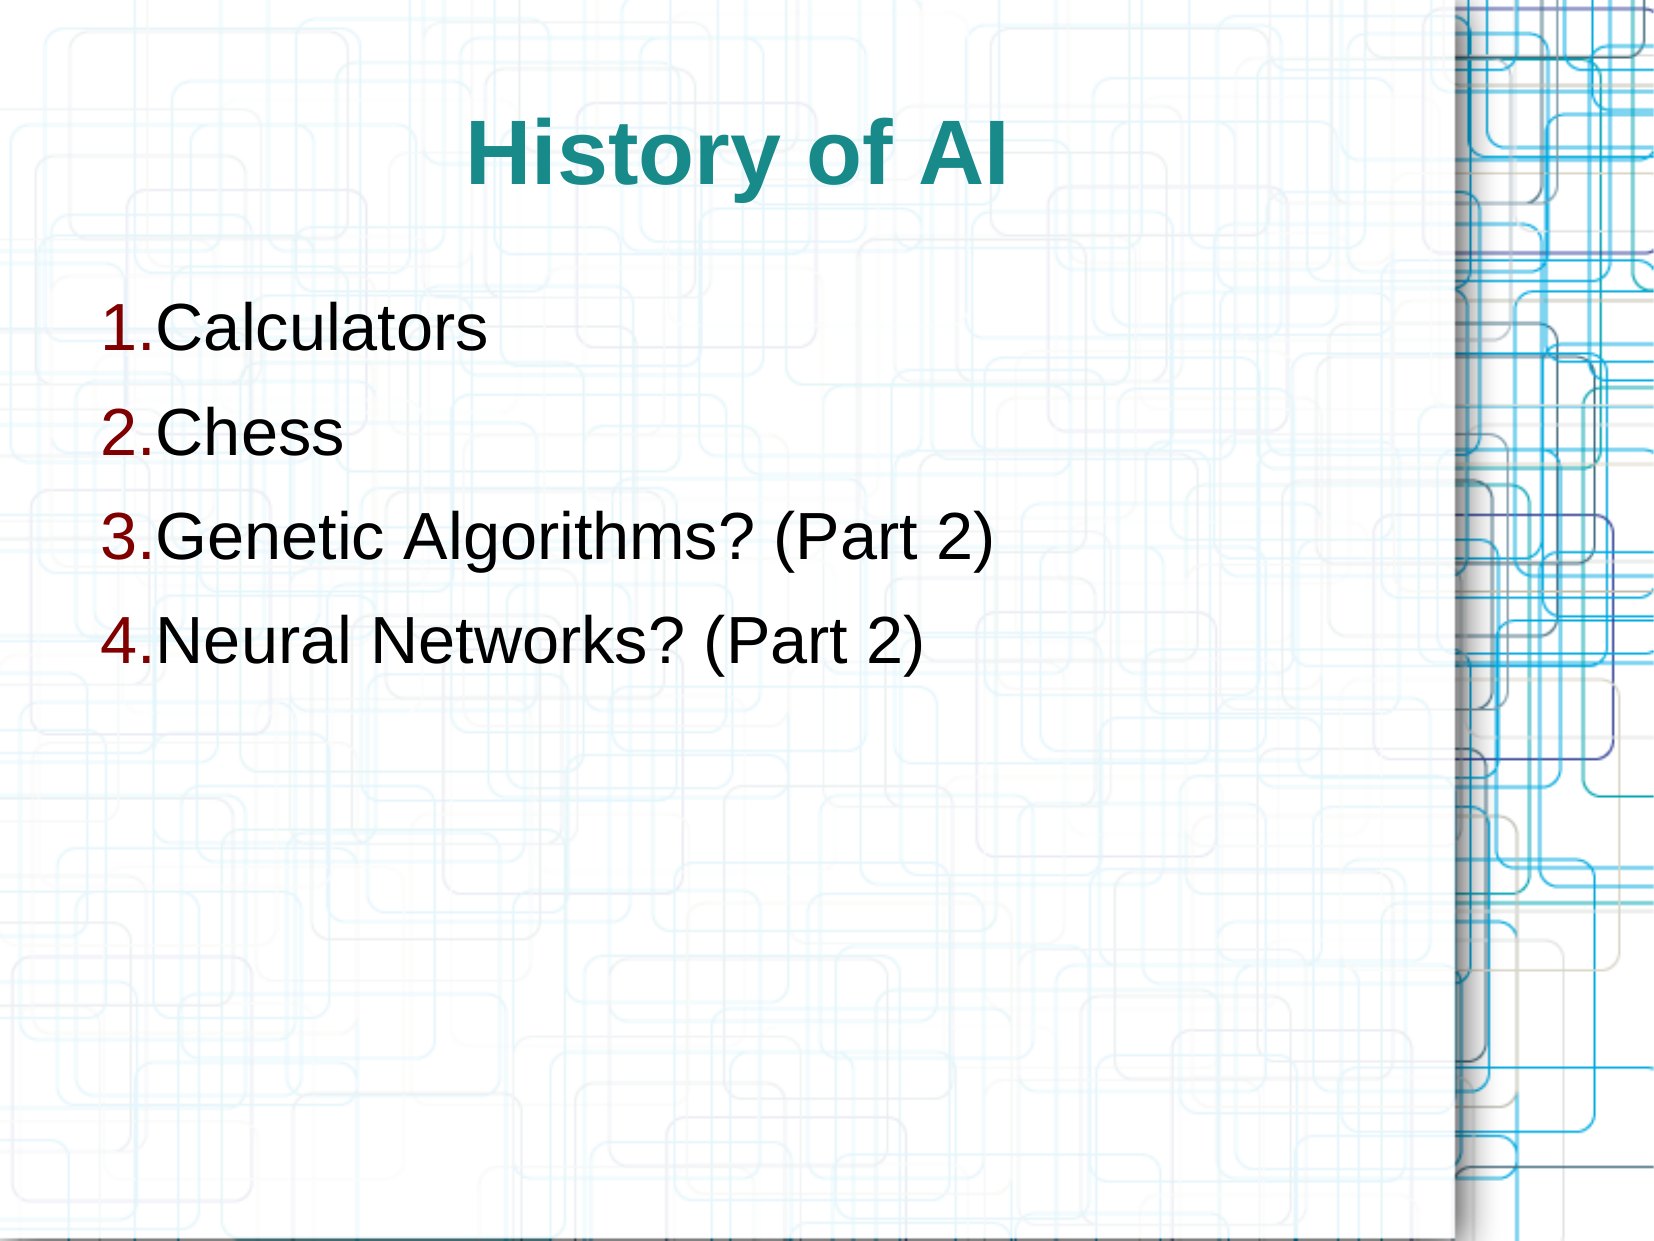

# History of AI
Calculators
Chess
Genetic Algorithms? (Part 2)
Neural Networks? (Part 2)